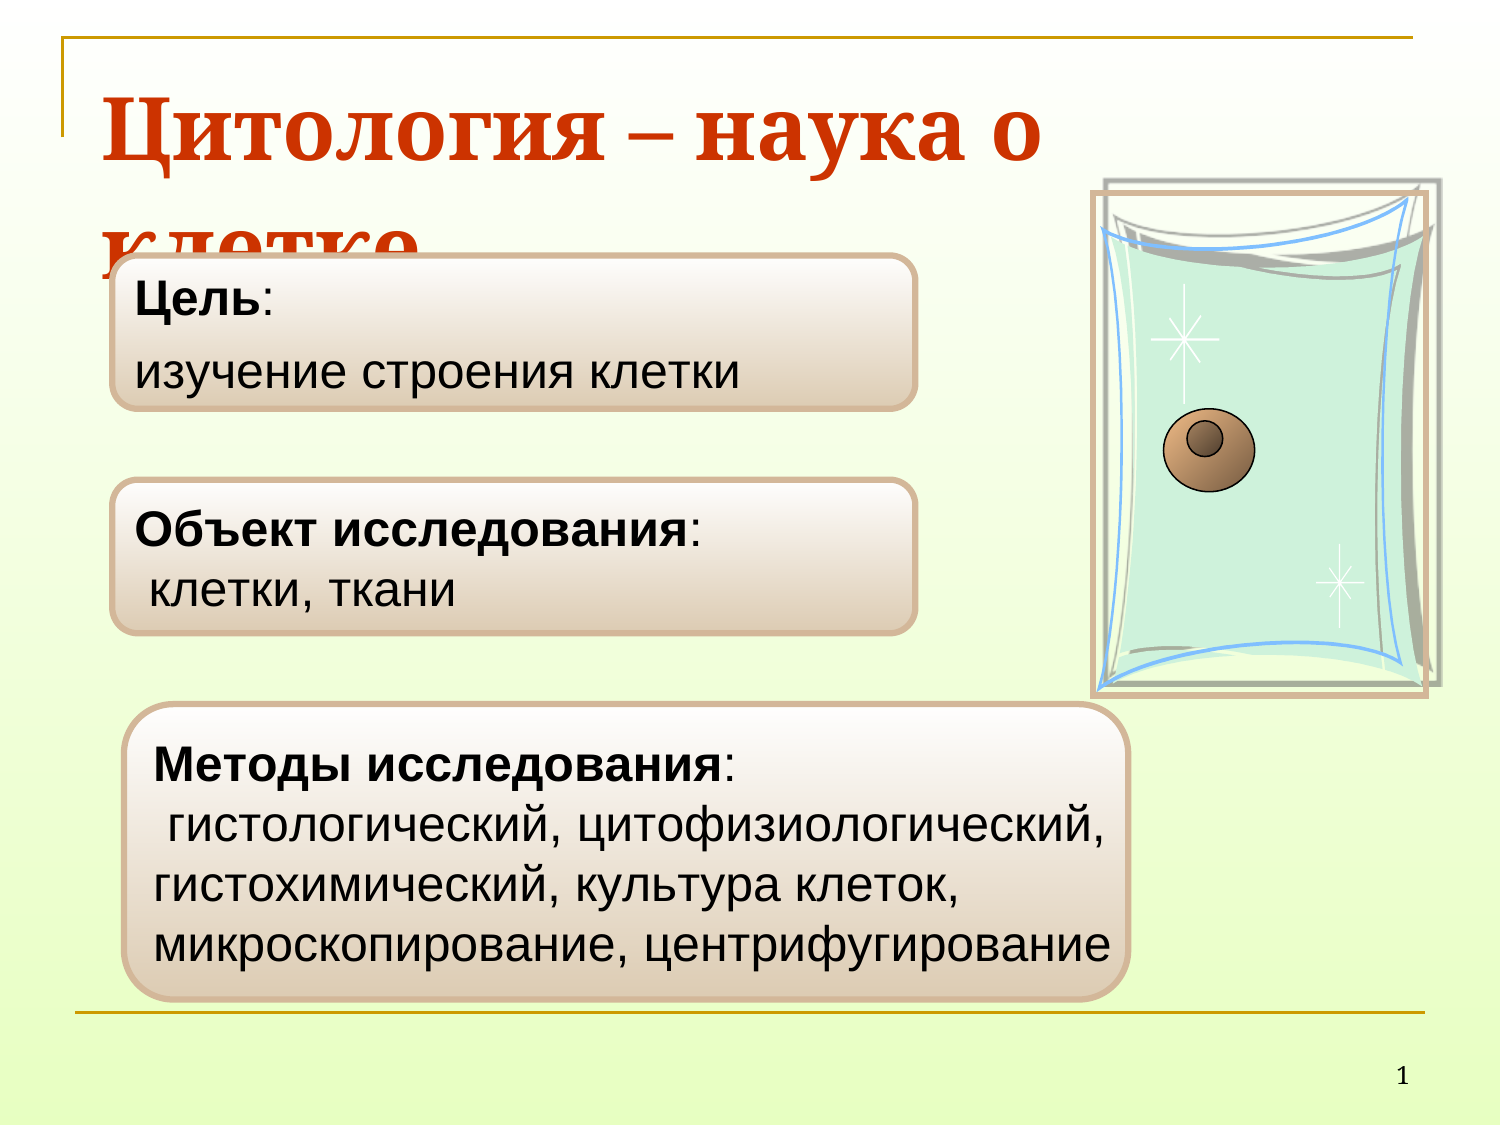

# Цитология – наука о клетке
Цель:
изучение строения клетки
Объект исследования:
 клетки, ткани
Методы исследования:
 гистологический, цитофизиологический,
гистохимический, культура клеток,
микроскопирование, центрифугирование
1